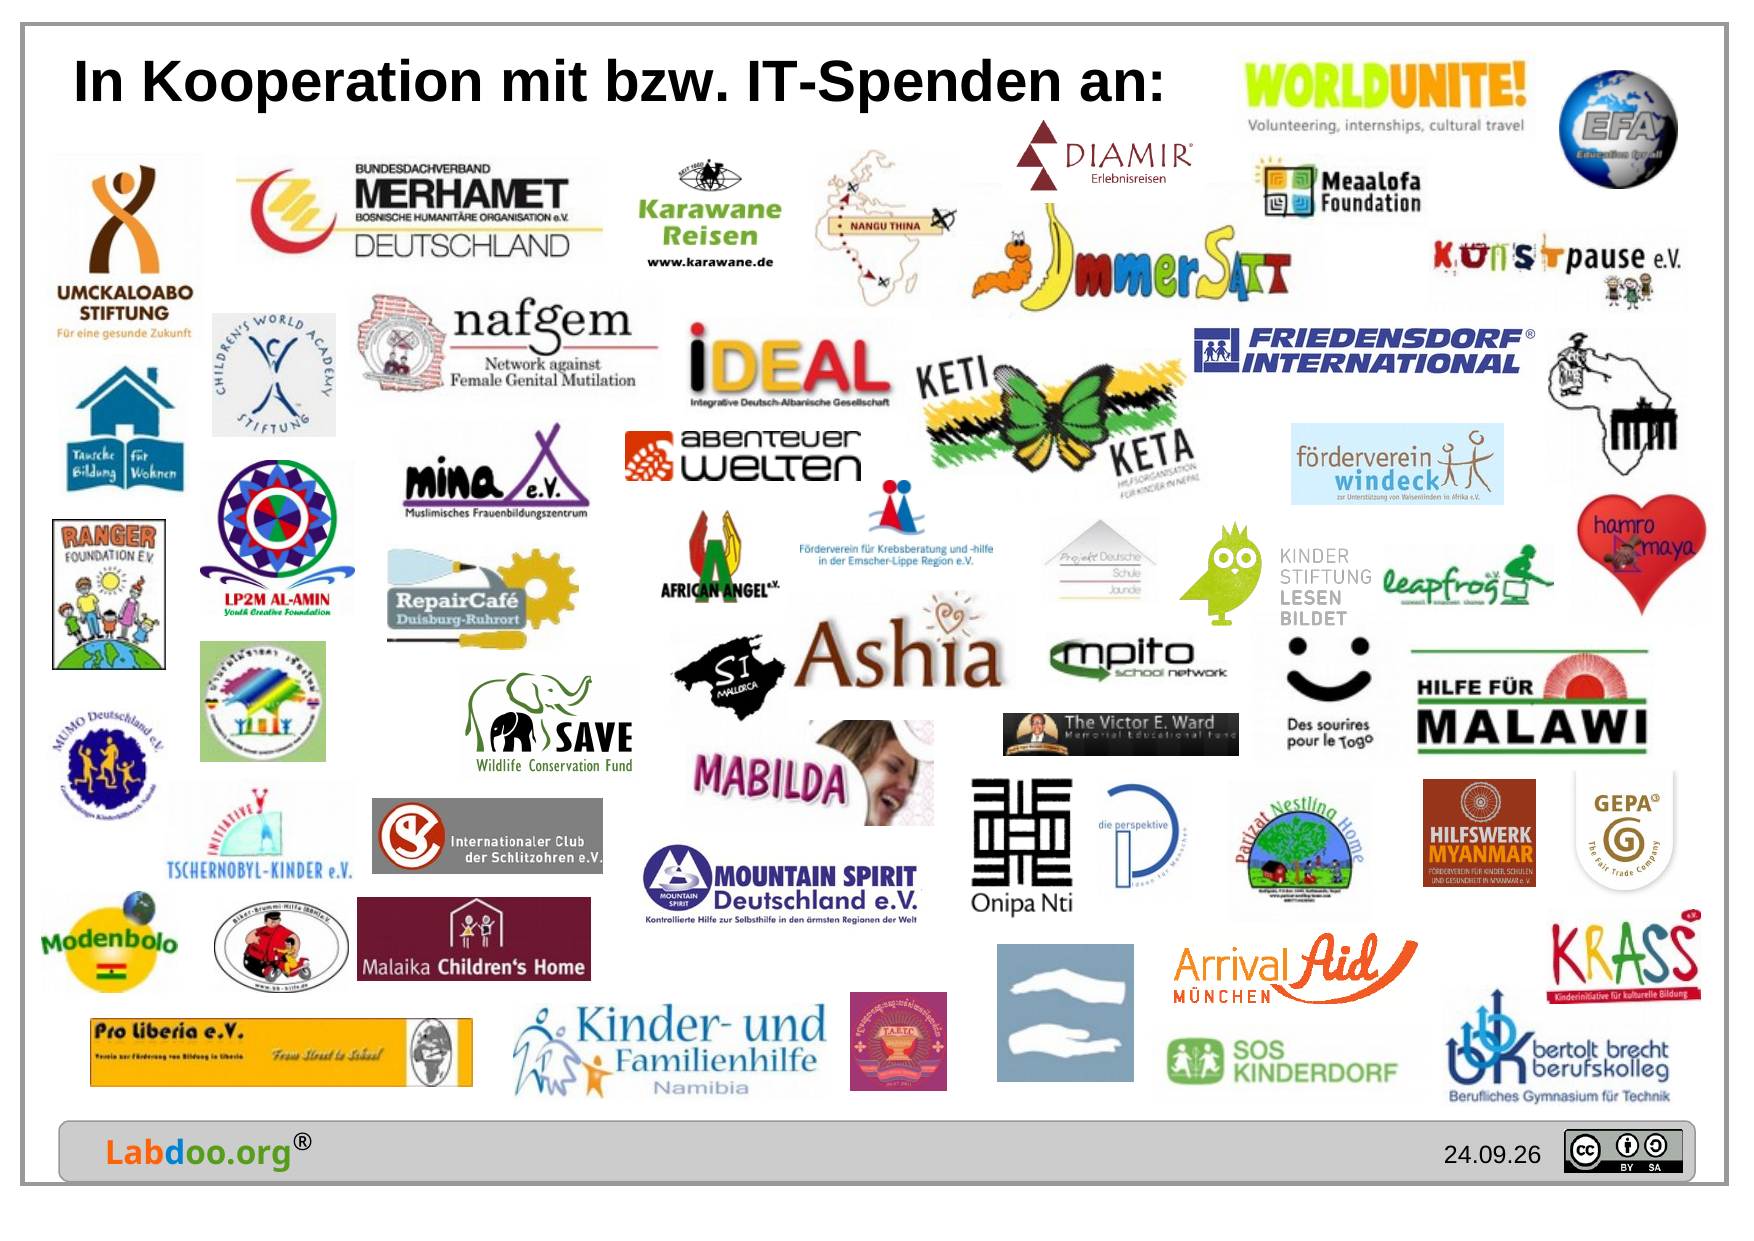

In Kooperation mit bzw. IT-Spenden an:
Labdoo.org®